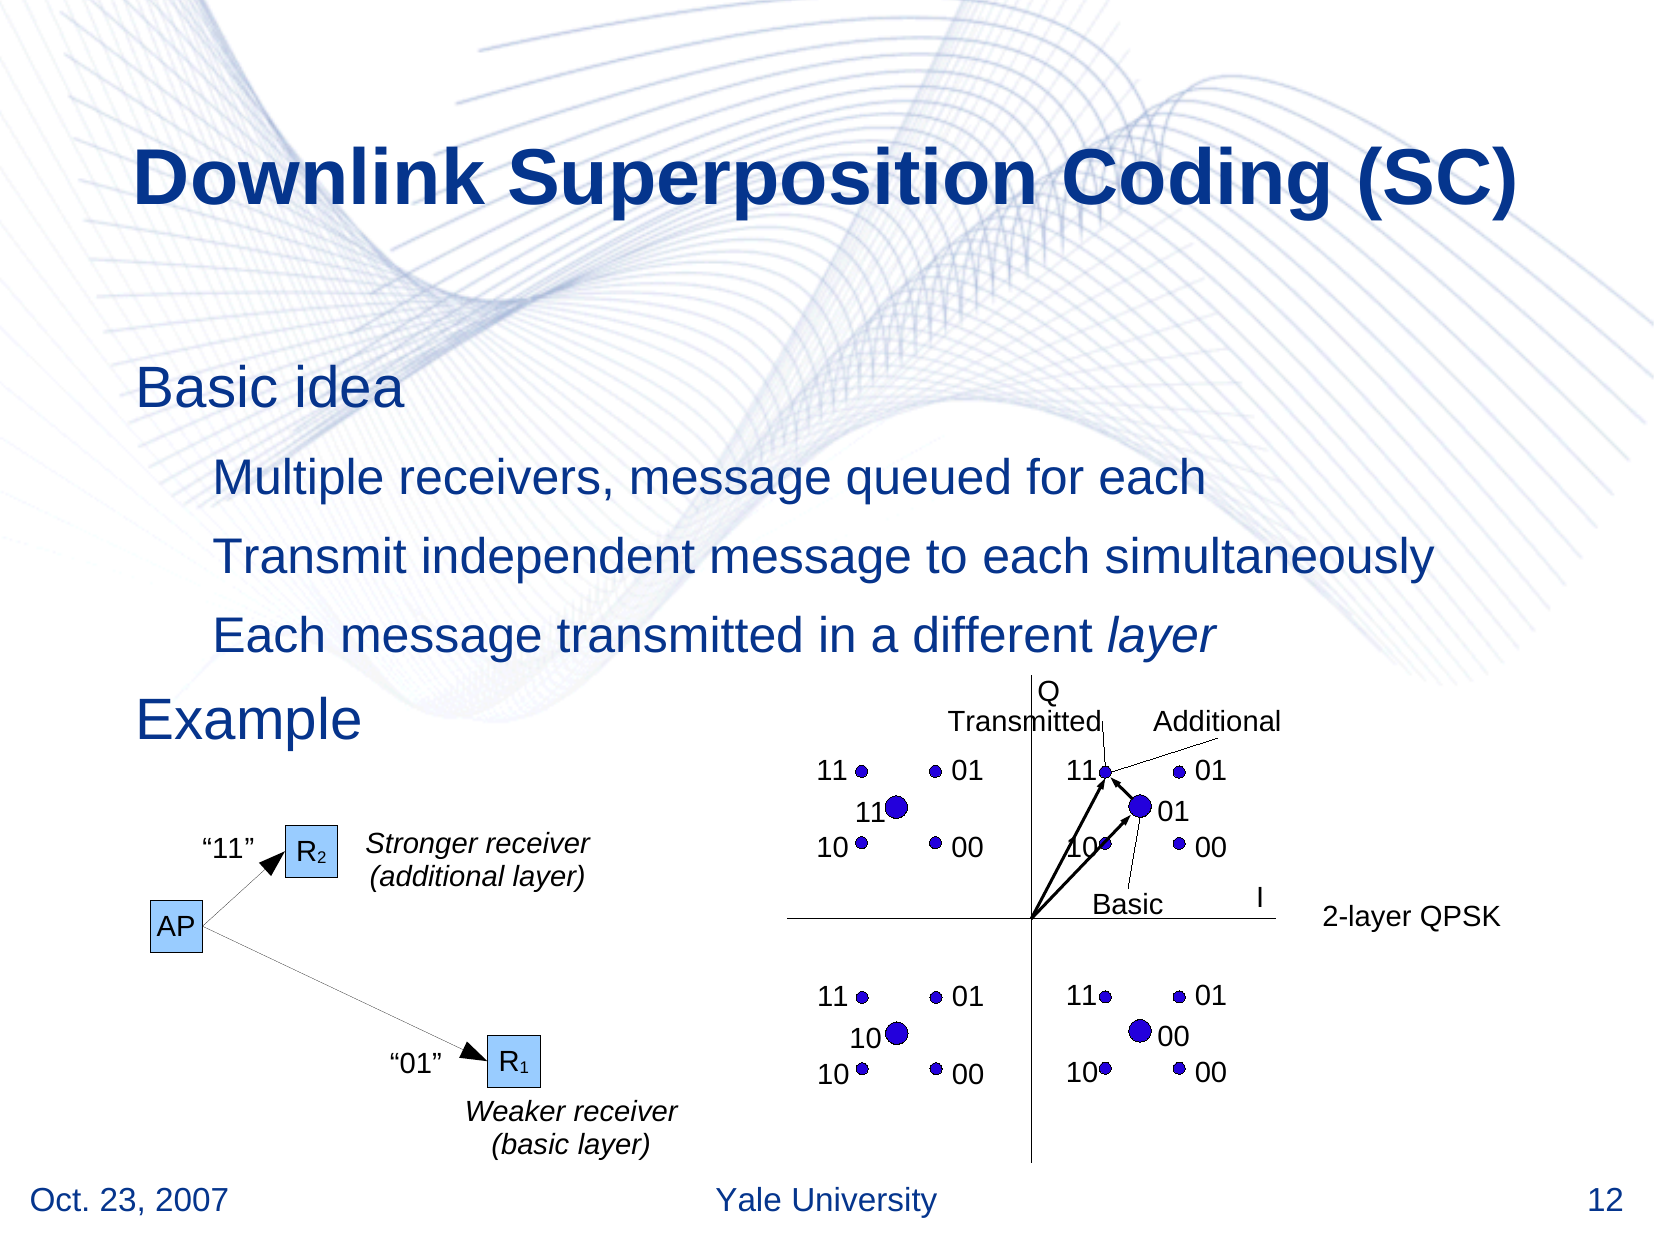

# Downlink Superposition Coding (SC)
Basic idea
Multiple receivers, message queued for each
Transmit independent message to each simultaneously
Each message transmitted in a different layer
Example
Q
Transmitted
Additional
11
01
11
01
01
11
10
00
10
00
I
Basic
2-layer QPSK
11
01
11
01
00
10
10
00
10
00
Stronger receiver
(additional layer)
“11”
R2
AP
R1
“01”
Weaker receiver
(basic layer)
Oct. 23, 2007
Yale University
12